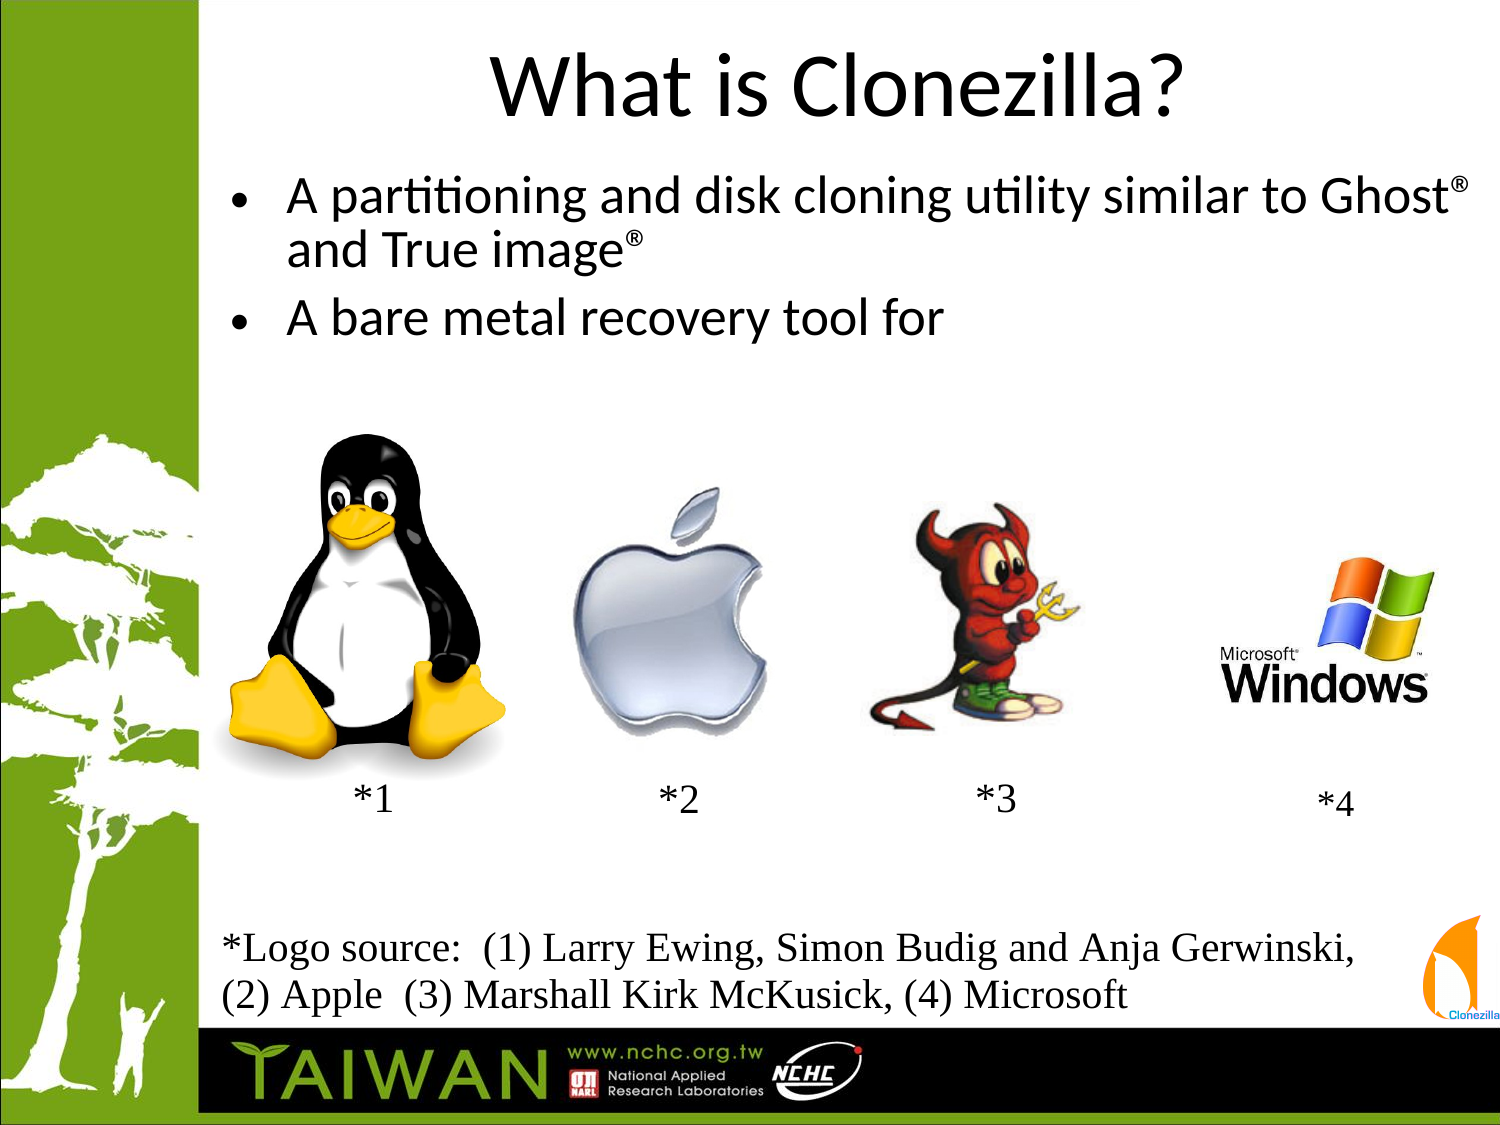

# What is Clonezilla?
A partitioning and disk cloning utility similar to Ghost® and True image®
A bare metal recovery tool for
*1
*3
*2
*4
*Logo source: (1) Larry Ewing, Simon Budig and Anja Gerwinski, (2) Apple (3) Marshall Kirk McKusick, (4) Microsoft